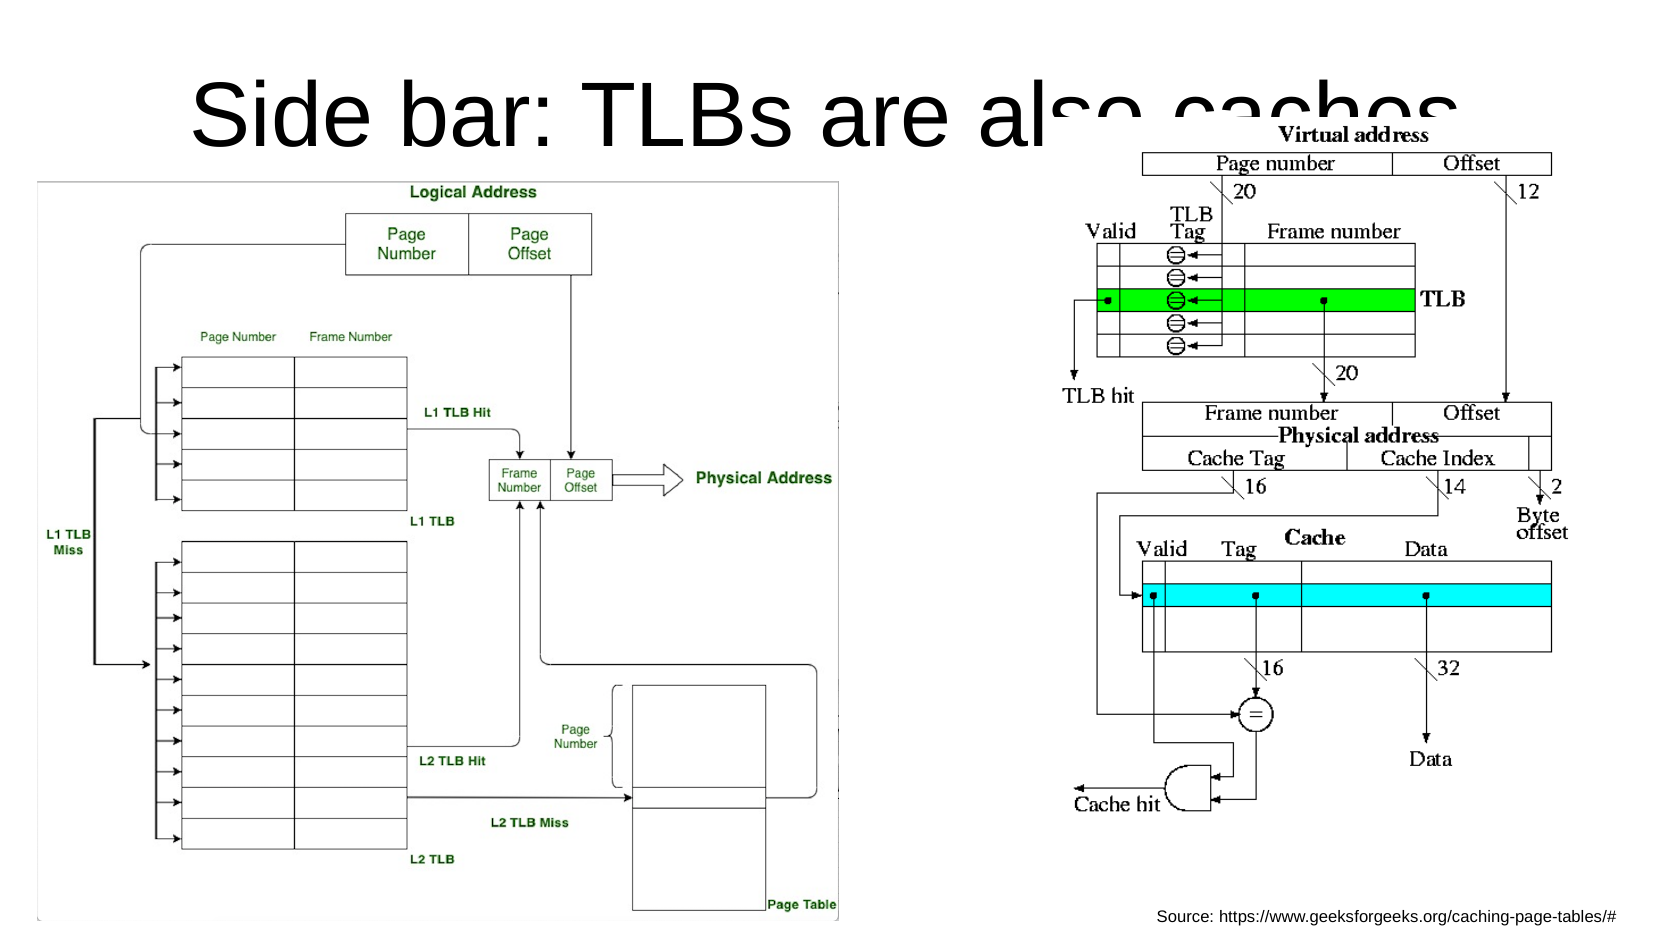

# Side bar: TLBs are also caches
Source: https://www.geeksforgeeks.org/caching-page-tables/#